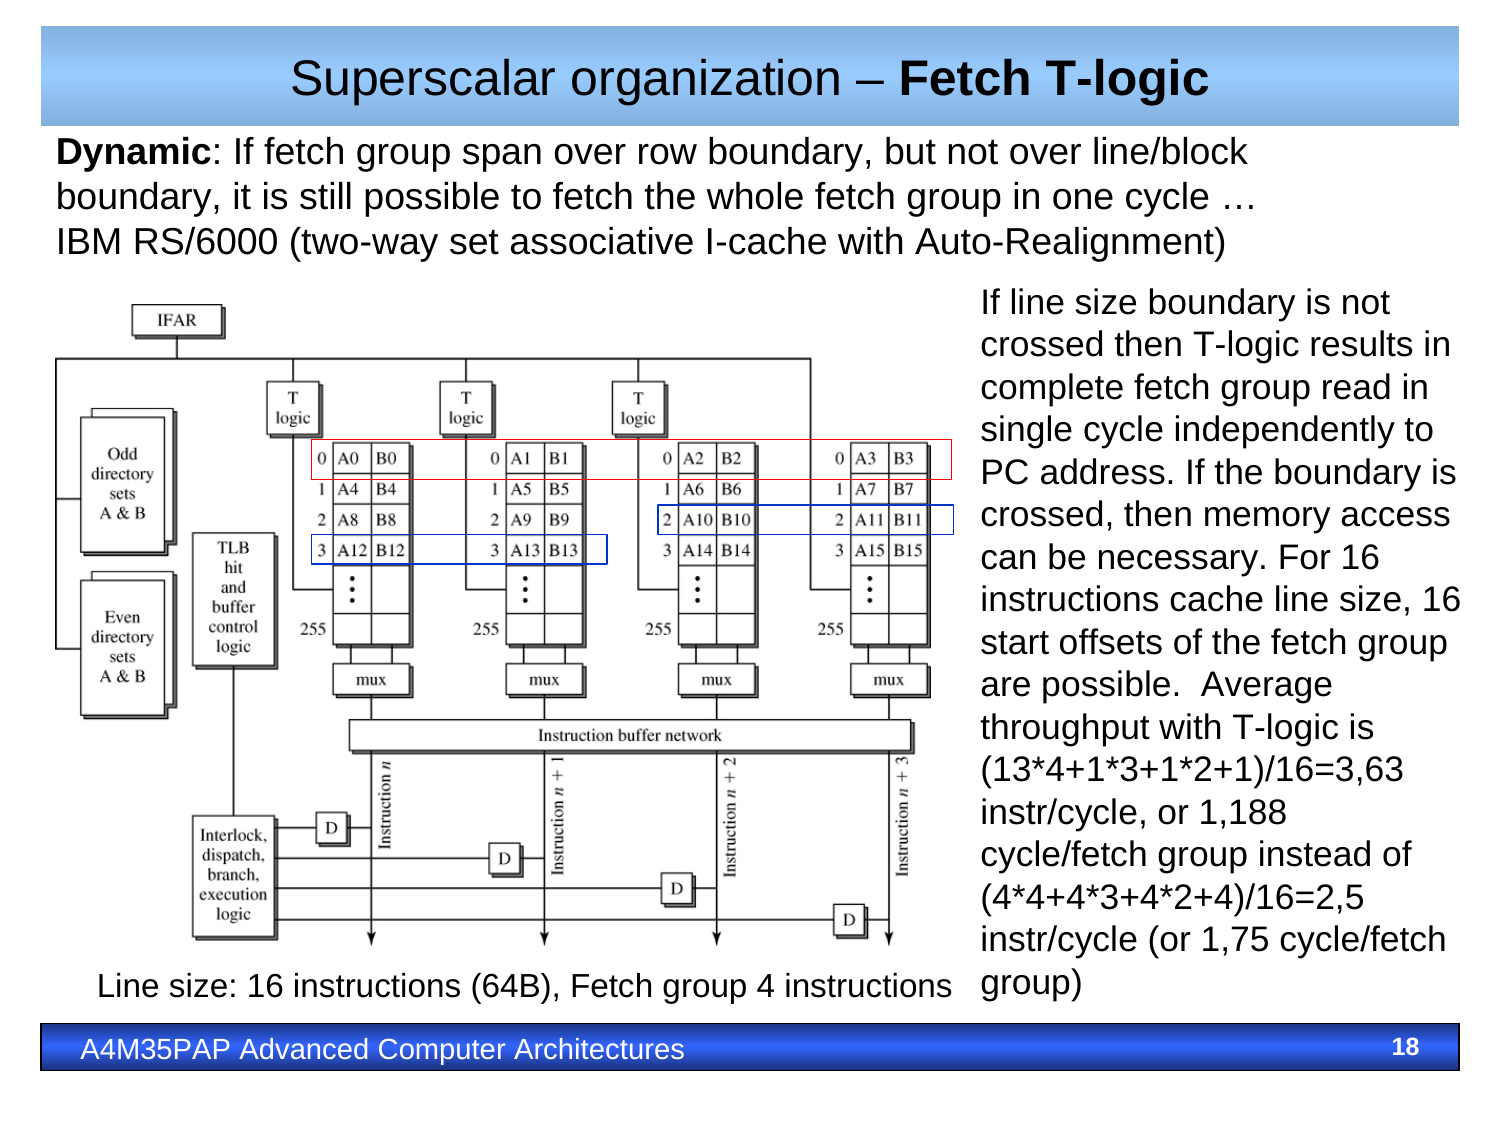

# Superscalar organization – Fetch T-logic
Dynamic: If fetch group span over row boundary, but not over line/block boundary, it is still possible to fetch the whole fetch group in one cycle …
IBM RS/6000 (two-way set associative I-cache with Auto-Realignment)
If line size boundary is not crossed then T-logic results in complete fetch group read in single cycle independently to PC address. If the boundary is crossed, then memory access can be necessary. For 16 instructions cache line size, 16 start offsets of the fetch group are possible. Average throughput with T-logic is (13*4+1*3+1*2+1)/16=3,63 instr/cycle, or 1,188 cycle/fetch group instead of (4*4+4*3+4*2+4)/16=2,5 instr/cycle (or 1,75 cycle/fetch group)
Line size: 16 instructions (64B), Fetch group 4 instructions
18